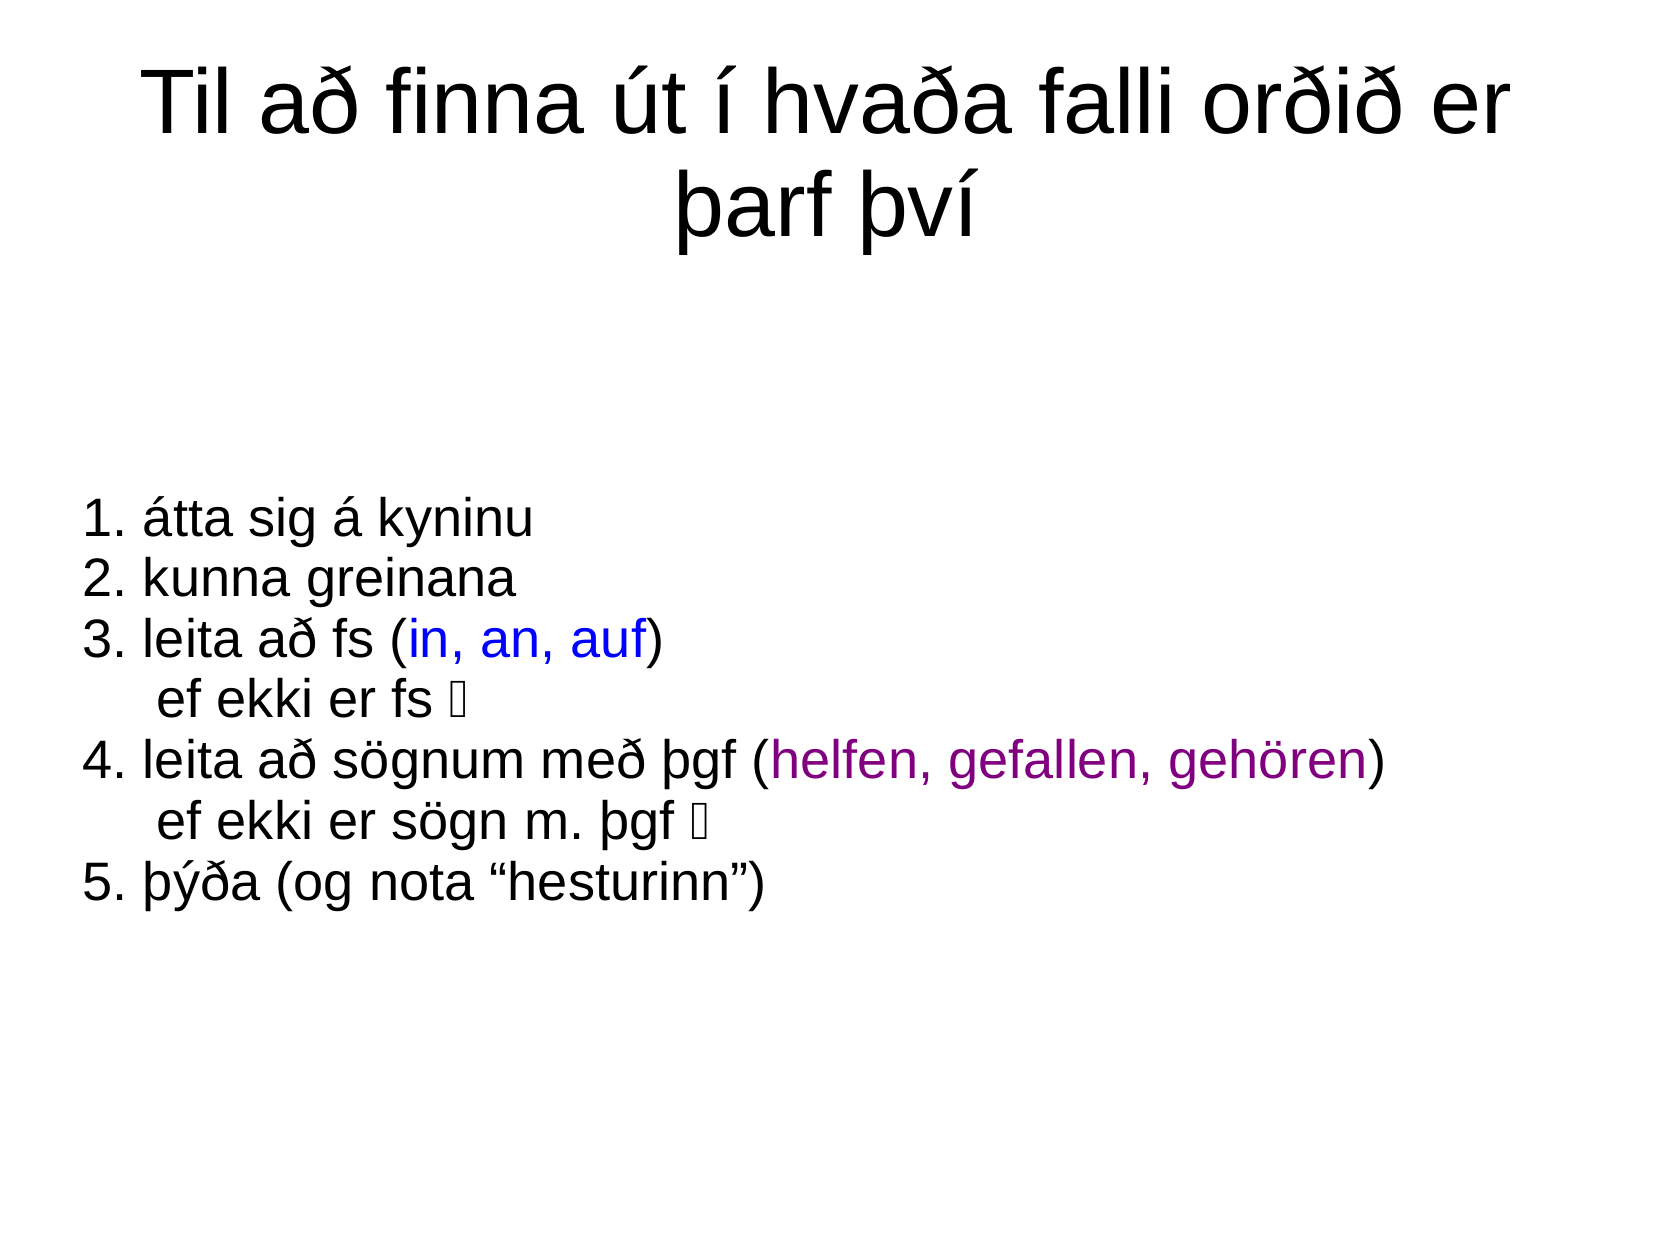

# Til að finna út í hvaða falli orðið er þarf því
1. átta sig á kyninu
2. kunna greinana
3. leita að fs (in, an, auf)
	ef ekki er fs 
4. leita að sögnum með þgf (helfen, gefallen, gehören)
	ef ekki er sögn m. þgf 
5. þýða (og nota “hesturinn”)